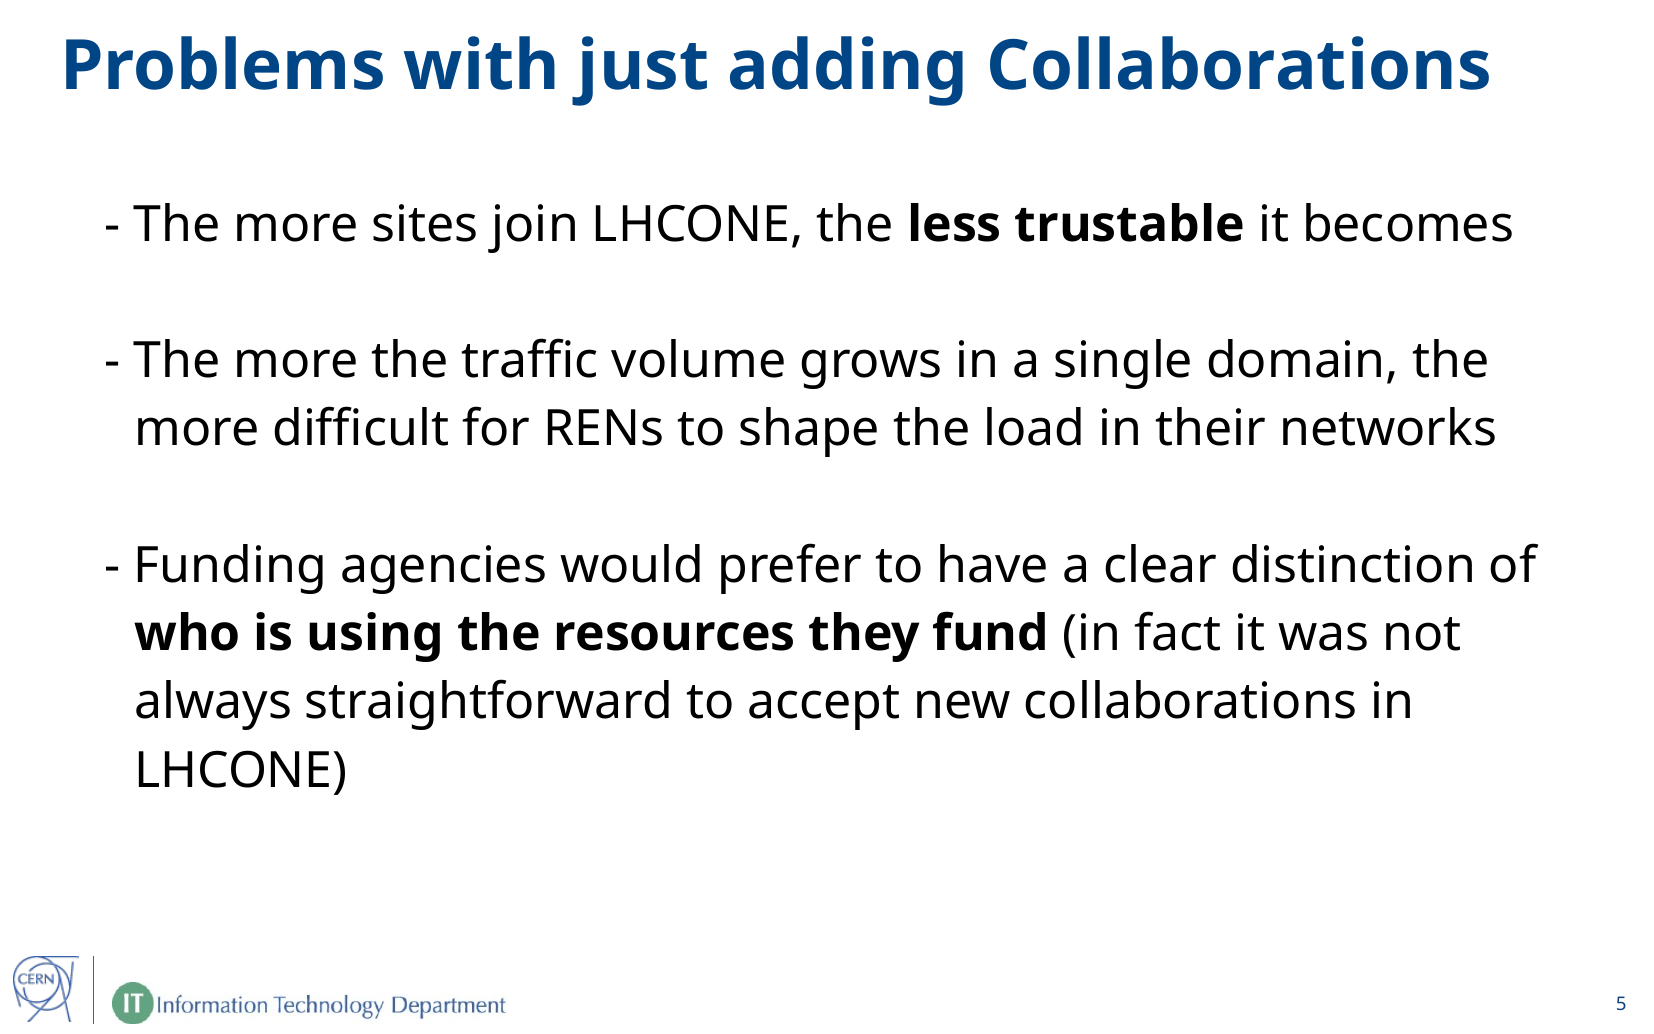

# Problems with just adding Collaborations
- The more sites join LHCONE, the less trustable it becomes
- The more the traffic volume grows in a single domain, the more difficult for RENs to shape the load in their networks
- Funding agencies would prefer to have a clear distinction of who is using the resources they fund (in fact it was not always straightforward to accept new collaborations in LHCONE)